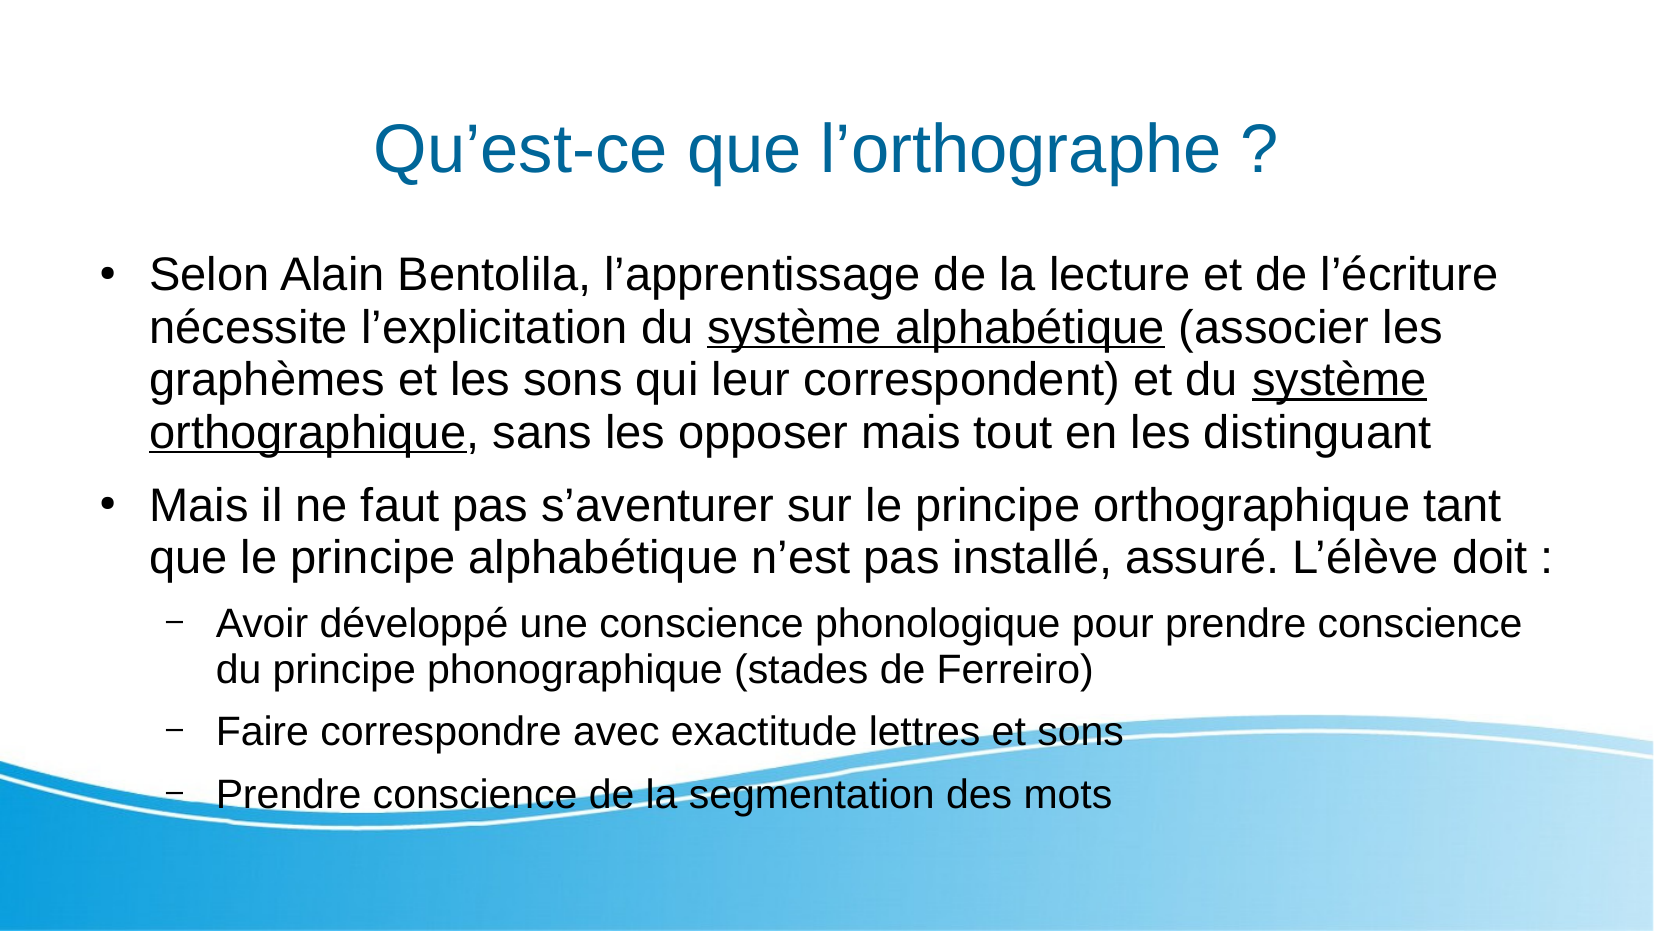

# Qu’est-ce que l’orthographe ?
Selon Alain Bentolila, l’apprentissage de la lecture et de l’écriture nécessite l’explicitation du système alphabétique (associer les graphèmes et les sons qui leur correspondent) et du système orthographique, sans les opposer mais tout en les distinguant
Mais il ne faut pas s’aventurer sur le principe orthographique tant que le principe alphabétique n’est pas installé, assuré. L’élève doit :
Avoir développé une conscience phonologique pour prendre conscience du principe phonographique (stades de Ferreiro)
Faire correspondre avec exactitude lettres et sons
Prendre conscience de la segmentation des mots